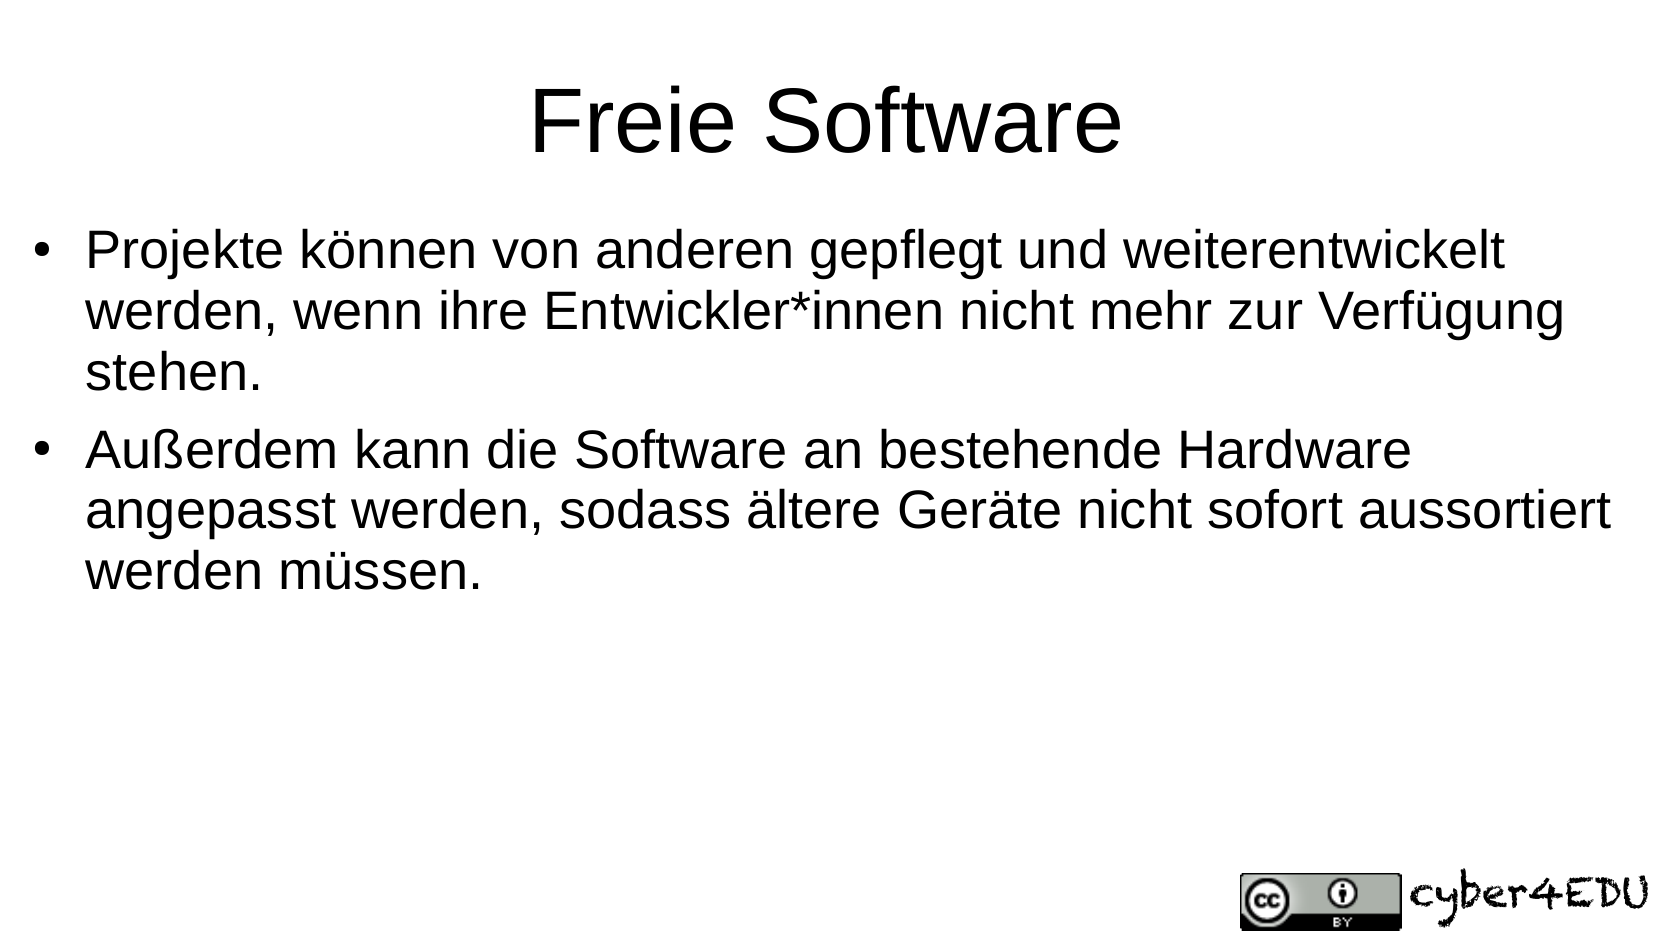

Nachhaltigkeit
# Freie Software
Projekte können von anderen gepflegt und weiterentwickelt werden, wenn ihre Entwickler*innen nicht mehr zur Verfügung stehen.
Außerdem kann die Software an bestehende Hardware angepasst werden, sodass ältere Geräte nicht sofort aussortiert werden müssen.